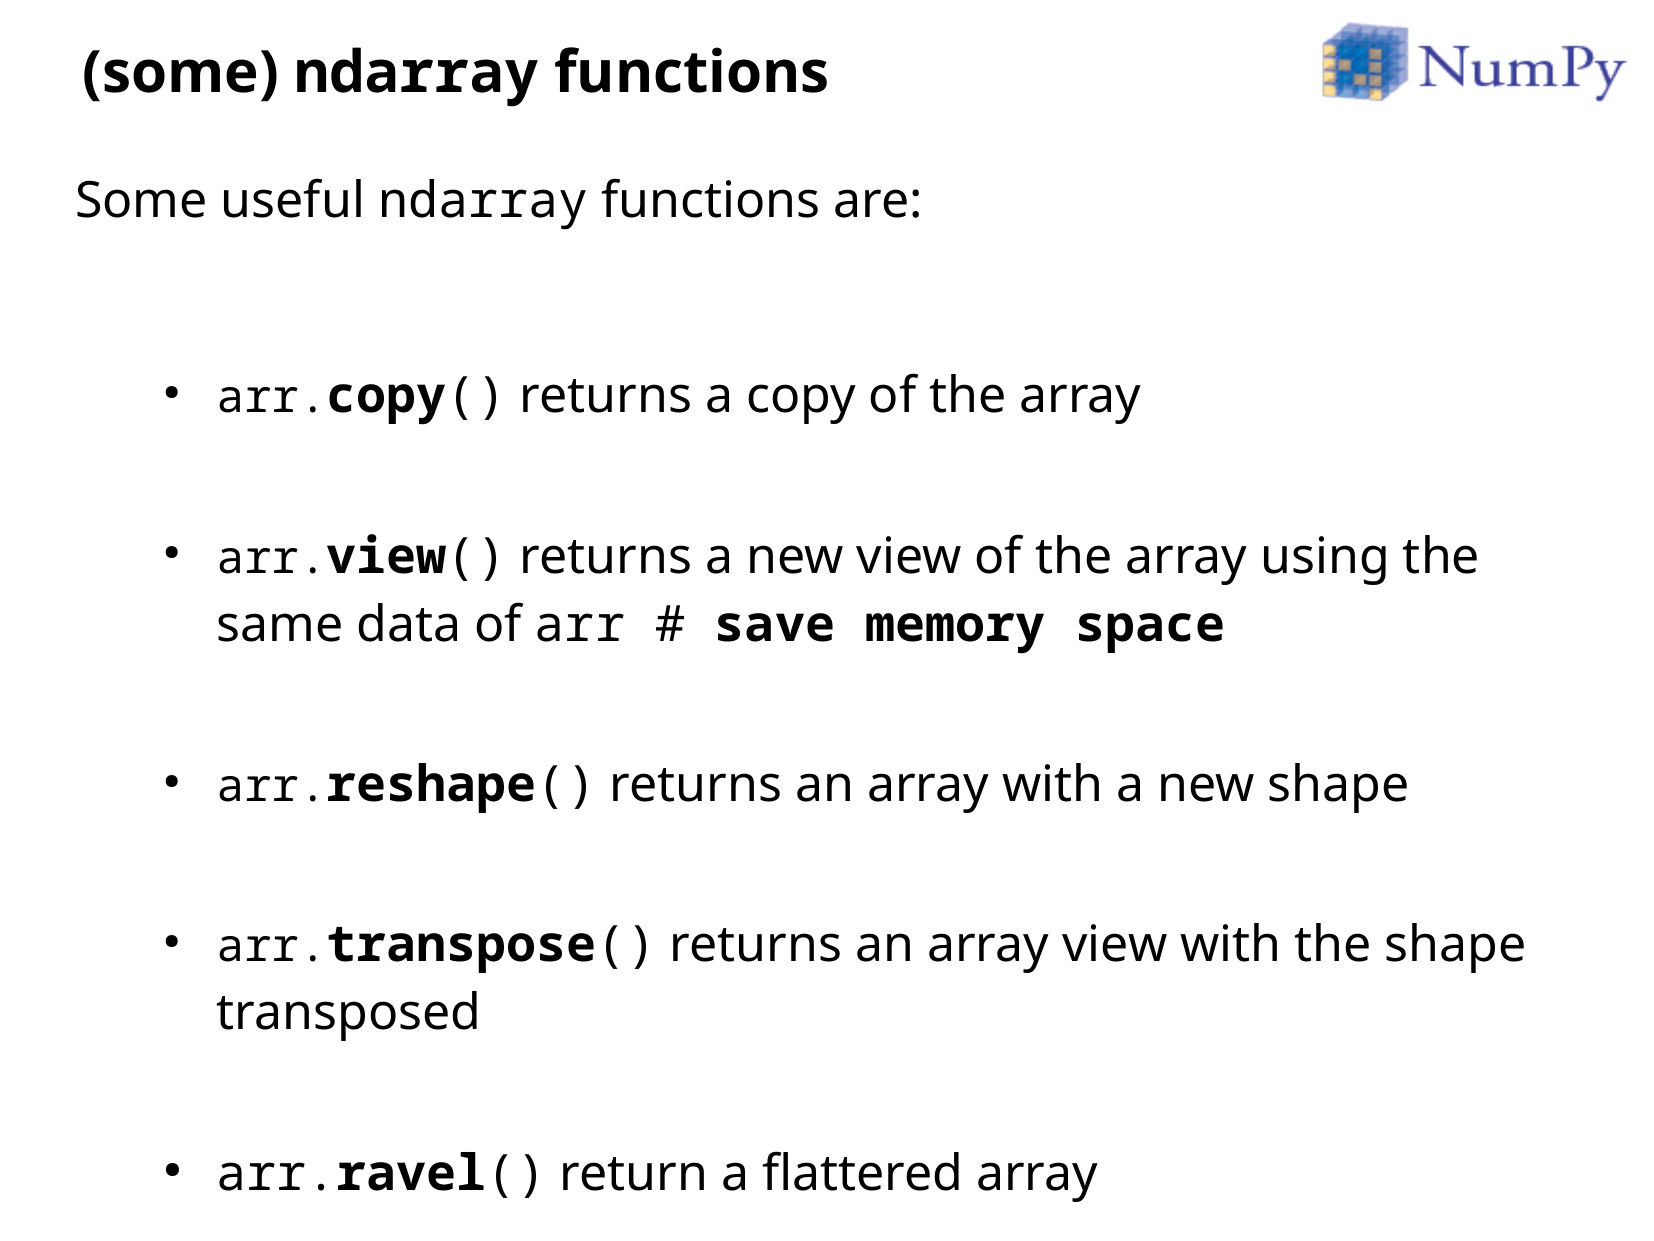

# (some) ndarray functions
Some useful ndarray functions are:
arr.copy() returns a copy of the array
arr.view() returns a new view of the array using the same data of arr # save memory space
arr.reshape() returns an array with a new shape
arr.transpose() returns an array view with the shape transposed
arr.ravel() return a flattered array